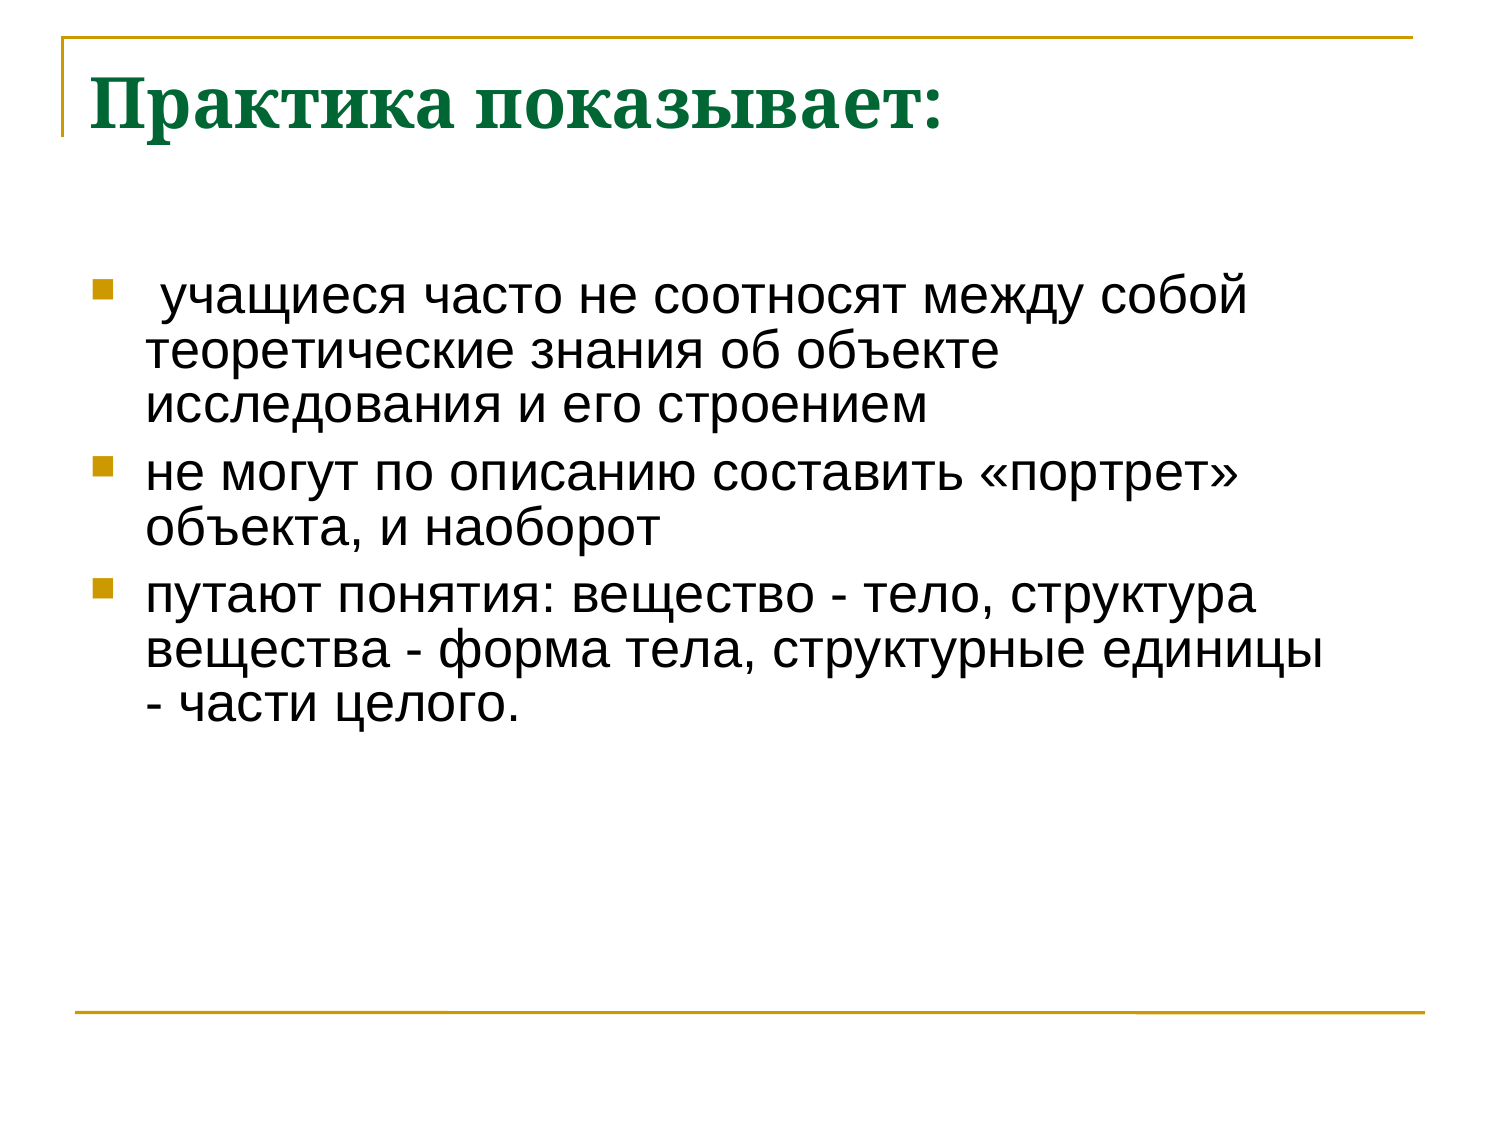

# Практика показывает:
 учащиеся часто не соотносят между собой теоретические знания об объекте исследования и его строением
не могут по описанию составить «портрет» объекта, и наоборот
путают понятия: вещество - тело, структура вещества - форма тела, структурные единицы - части целого.